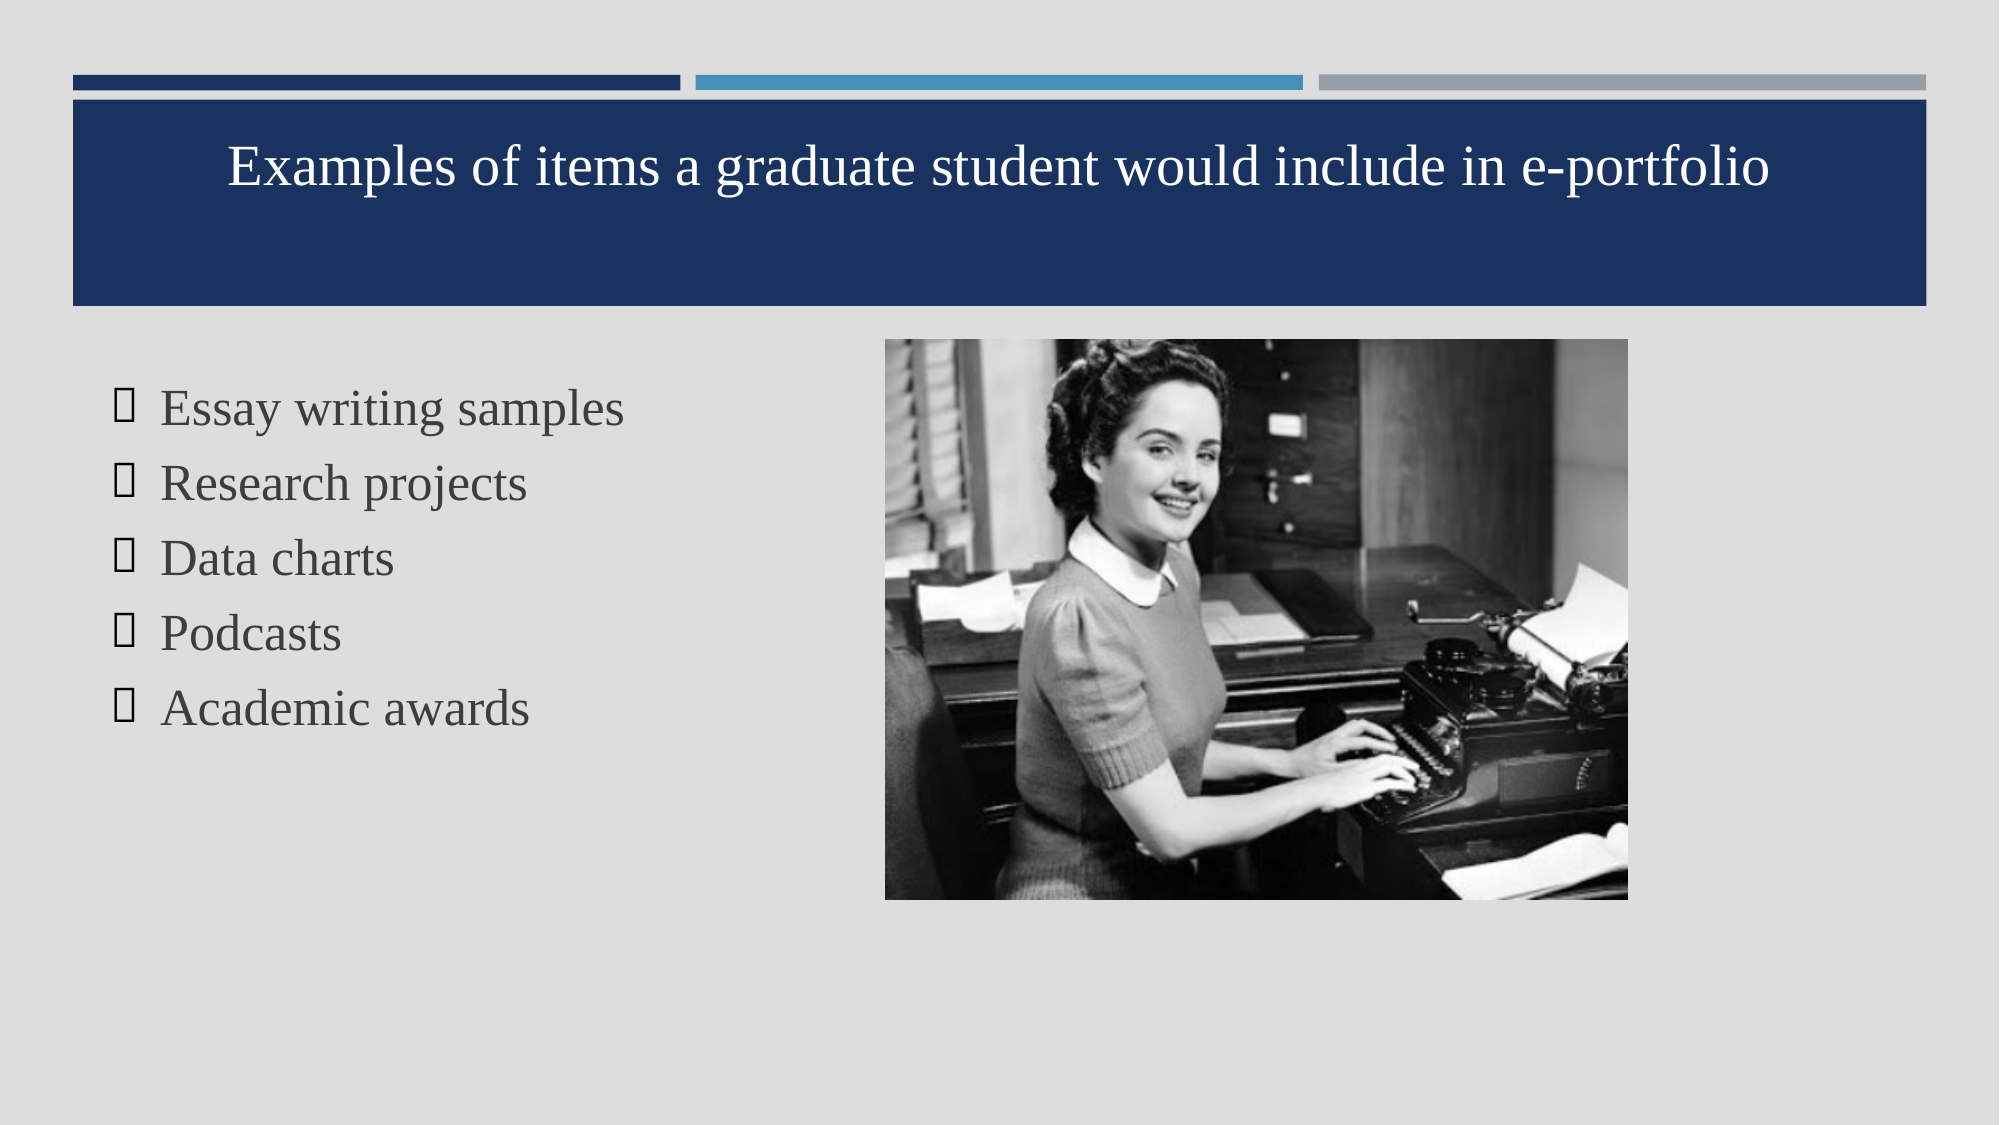

# Examples of items a graduate student would include in e-portfolio
Essay writing samples
Research projects
Data charts
Podcasts
Academic awards